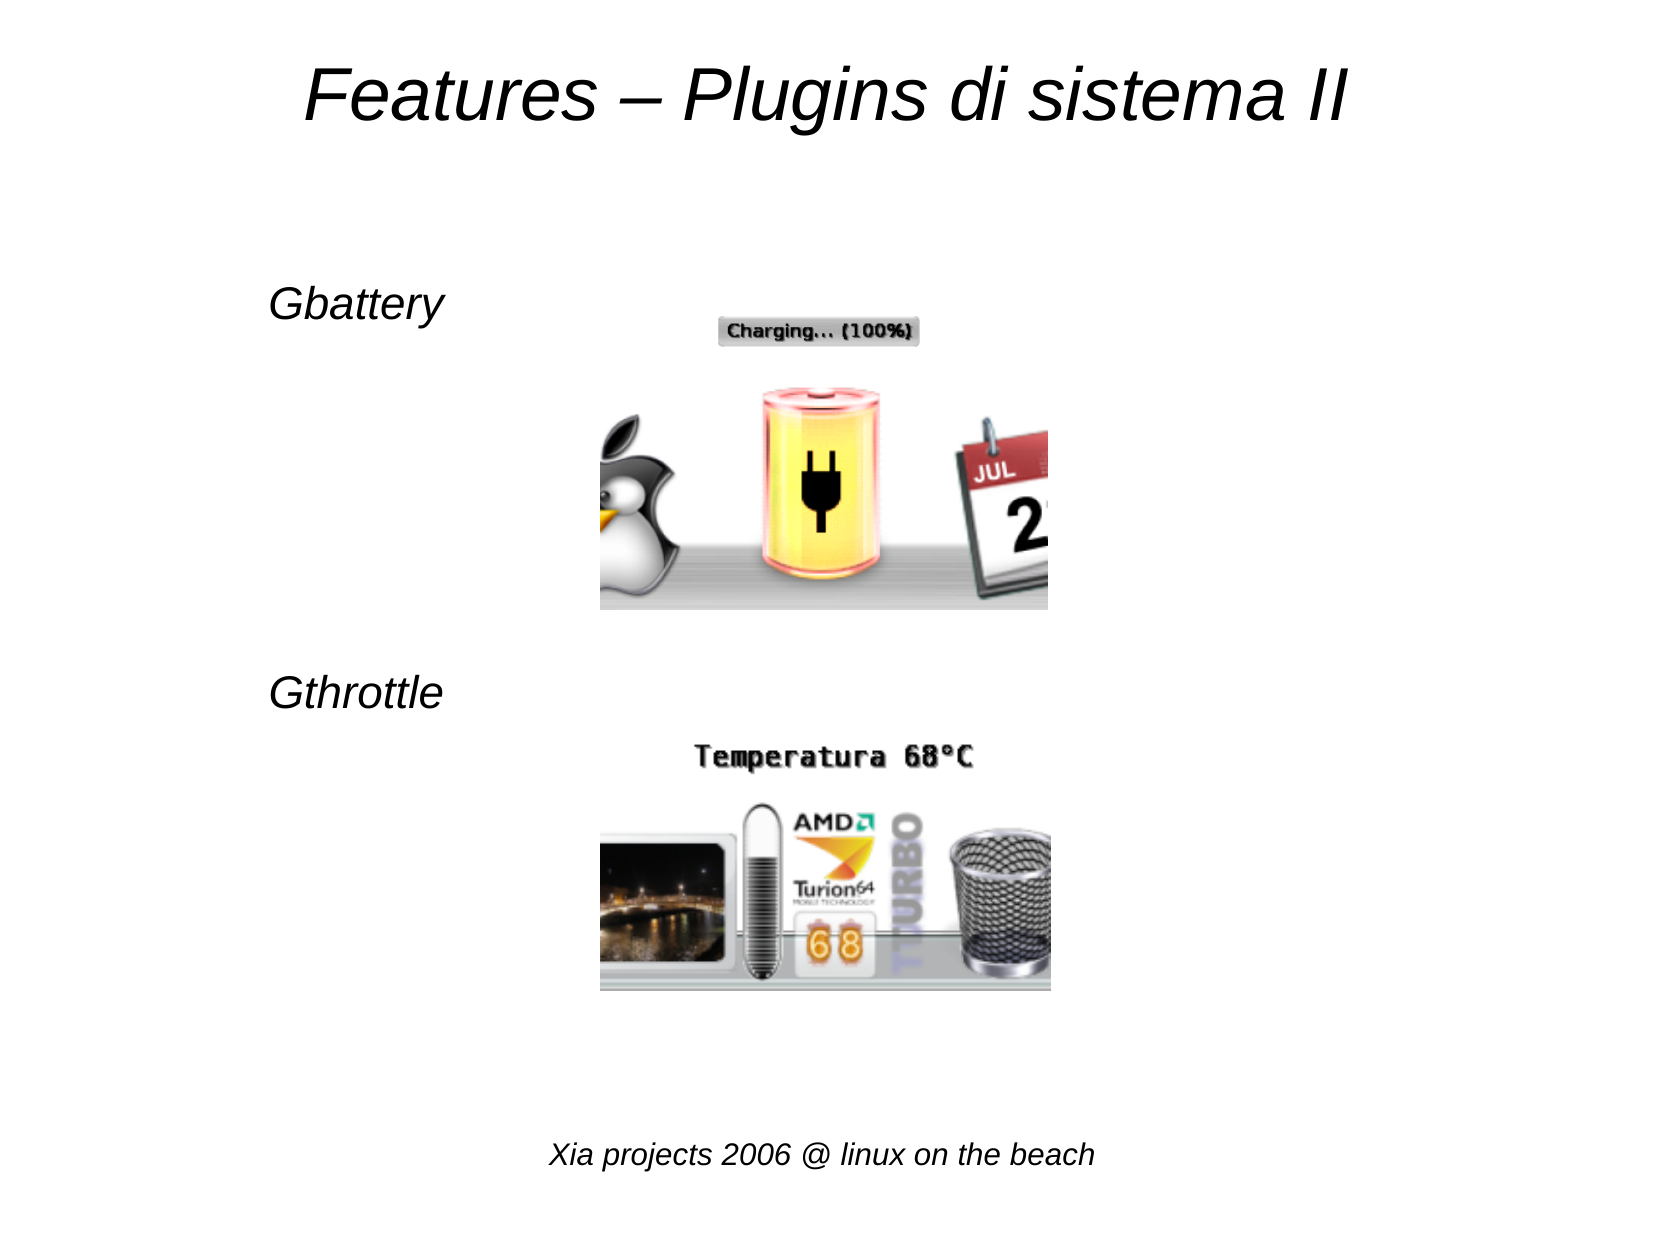

# Features – Plugins di sistema II
Gbattery
Gthrottle
Xia projects 2006 @ linux on the beach